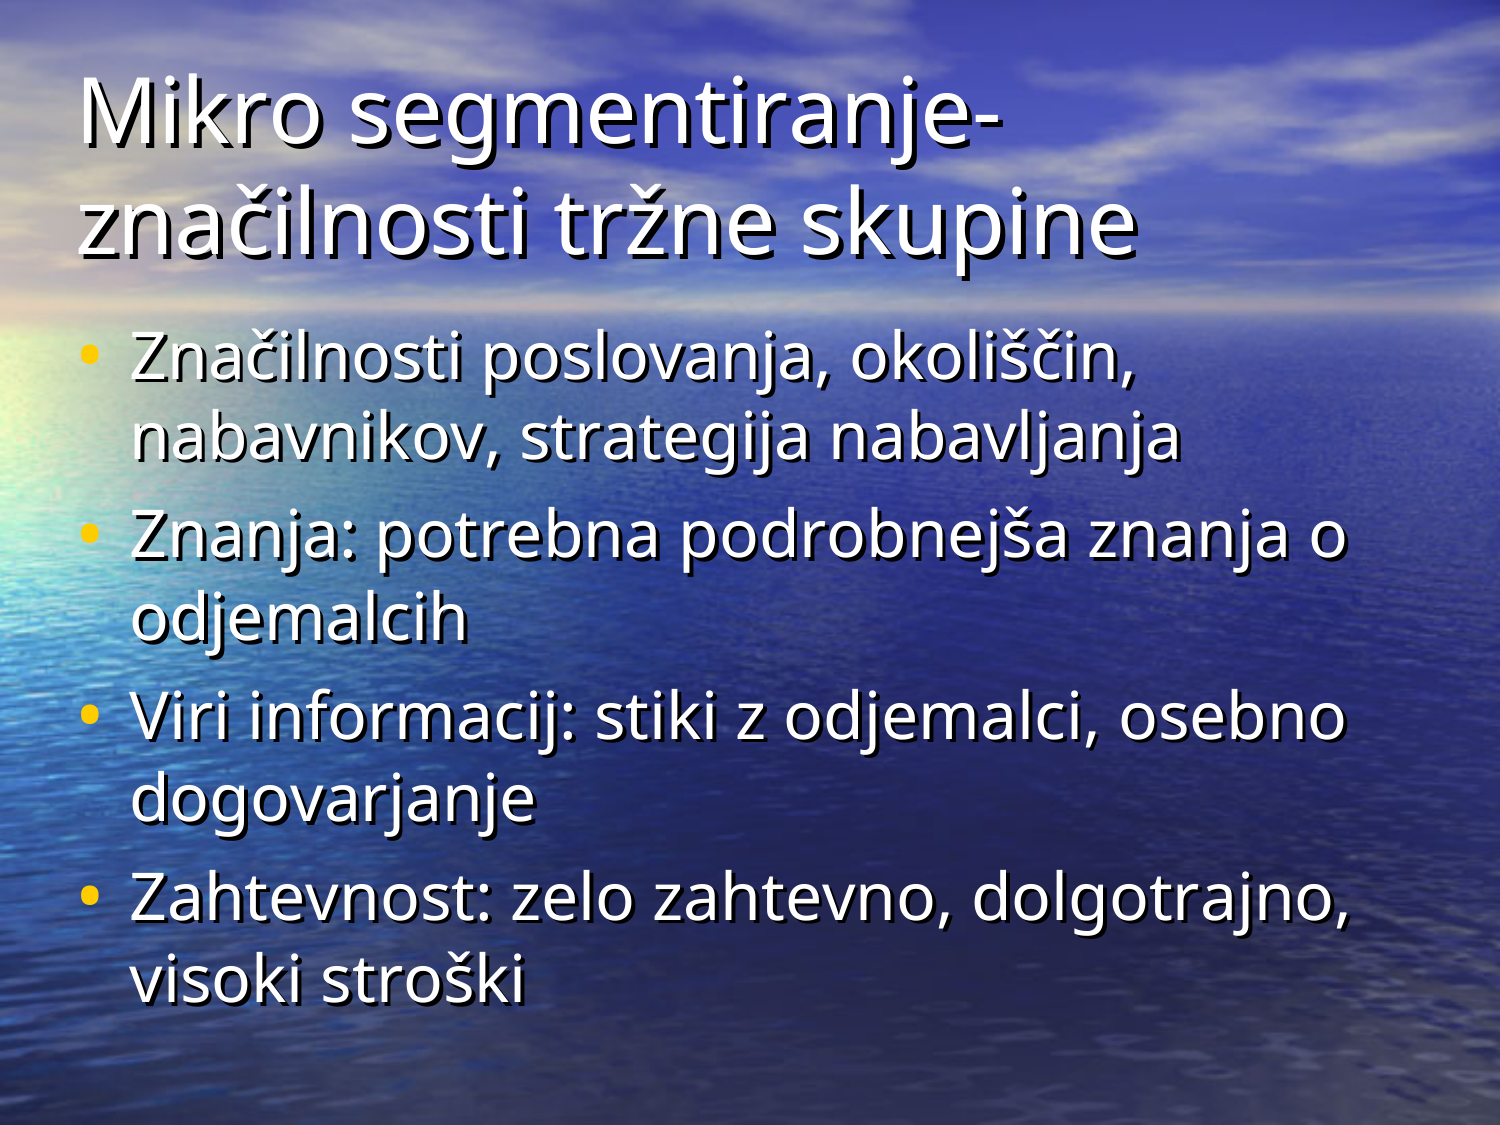

# Mikro segmentiranje-značilnosti tržne skupine
Značilnosti poslovanja, okoliščin, nabavnikov, strategija nabavljanja
Znanja: potrebna podrobnejša znanja o odjemalcih
Viri informacij: stiki z odjemalci, osebno dogovarjanje
Zahtevnost: zelo zahtevno, dolgotrajno, visoki stroški